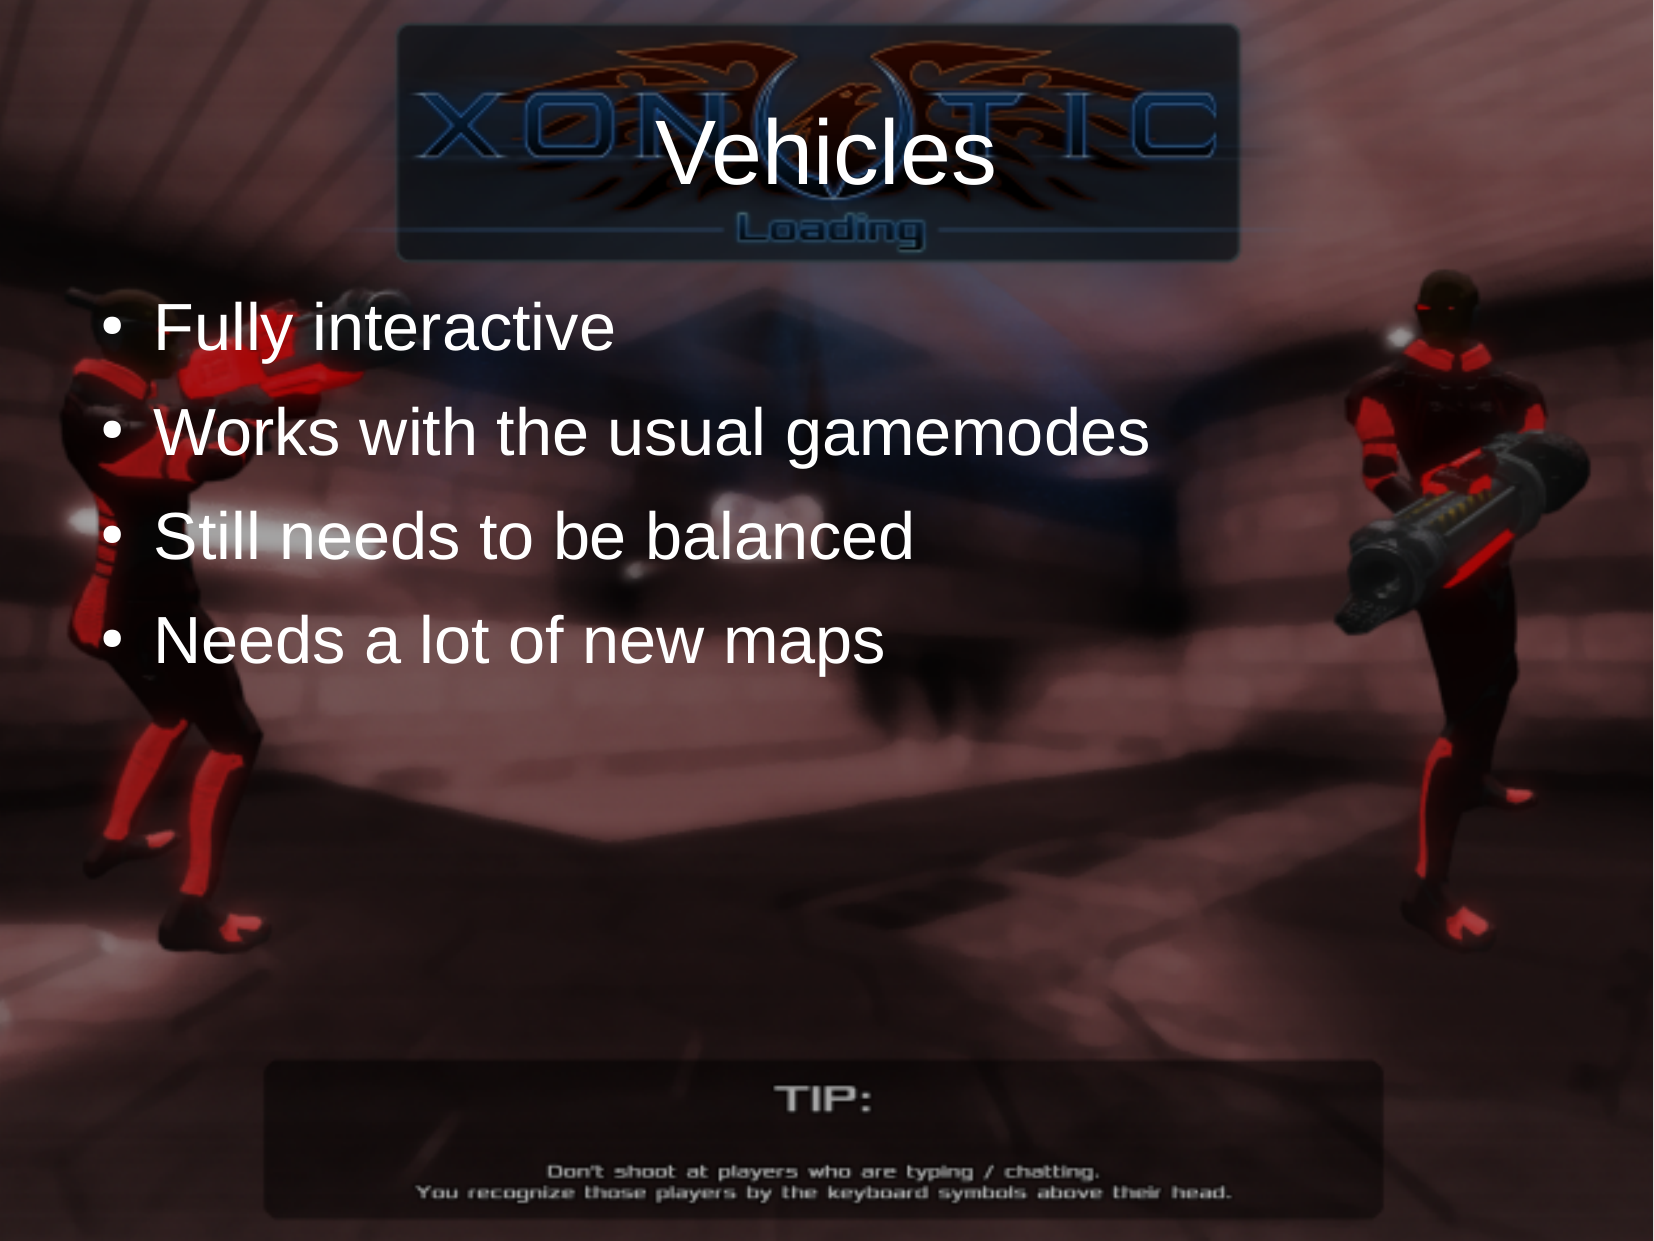

# Vehicles
Fully interactive
Works with the usual gamemodes
Still needs to be balanced
Needs a lot of new maps